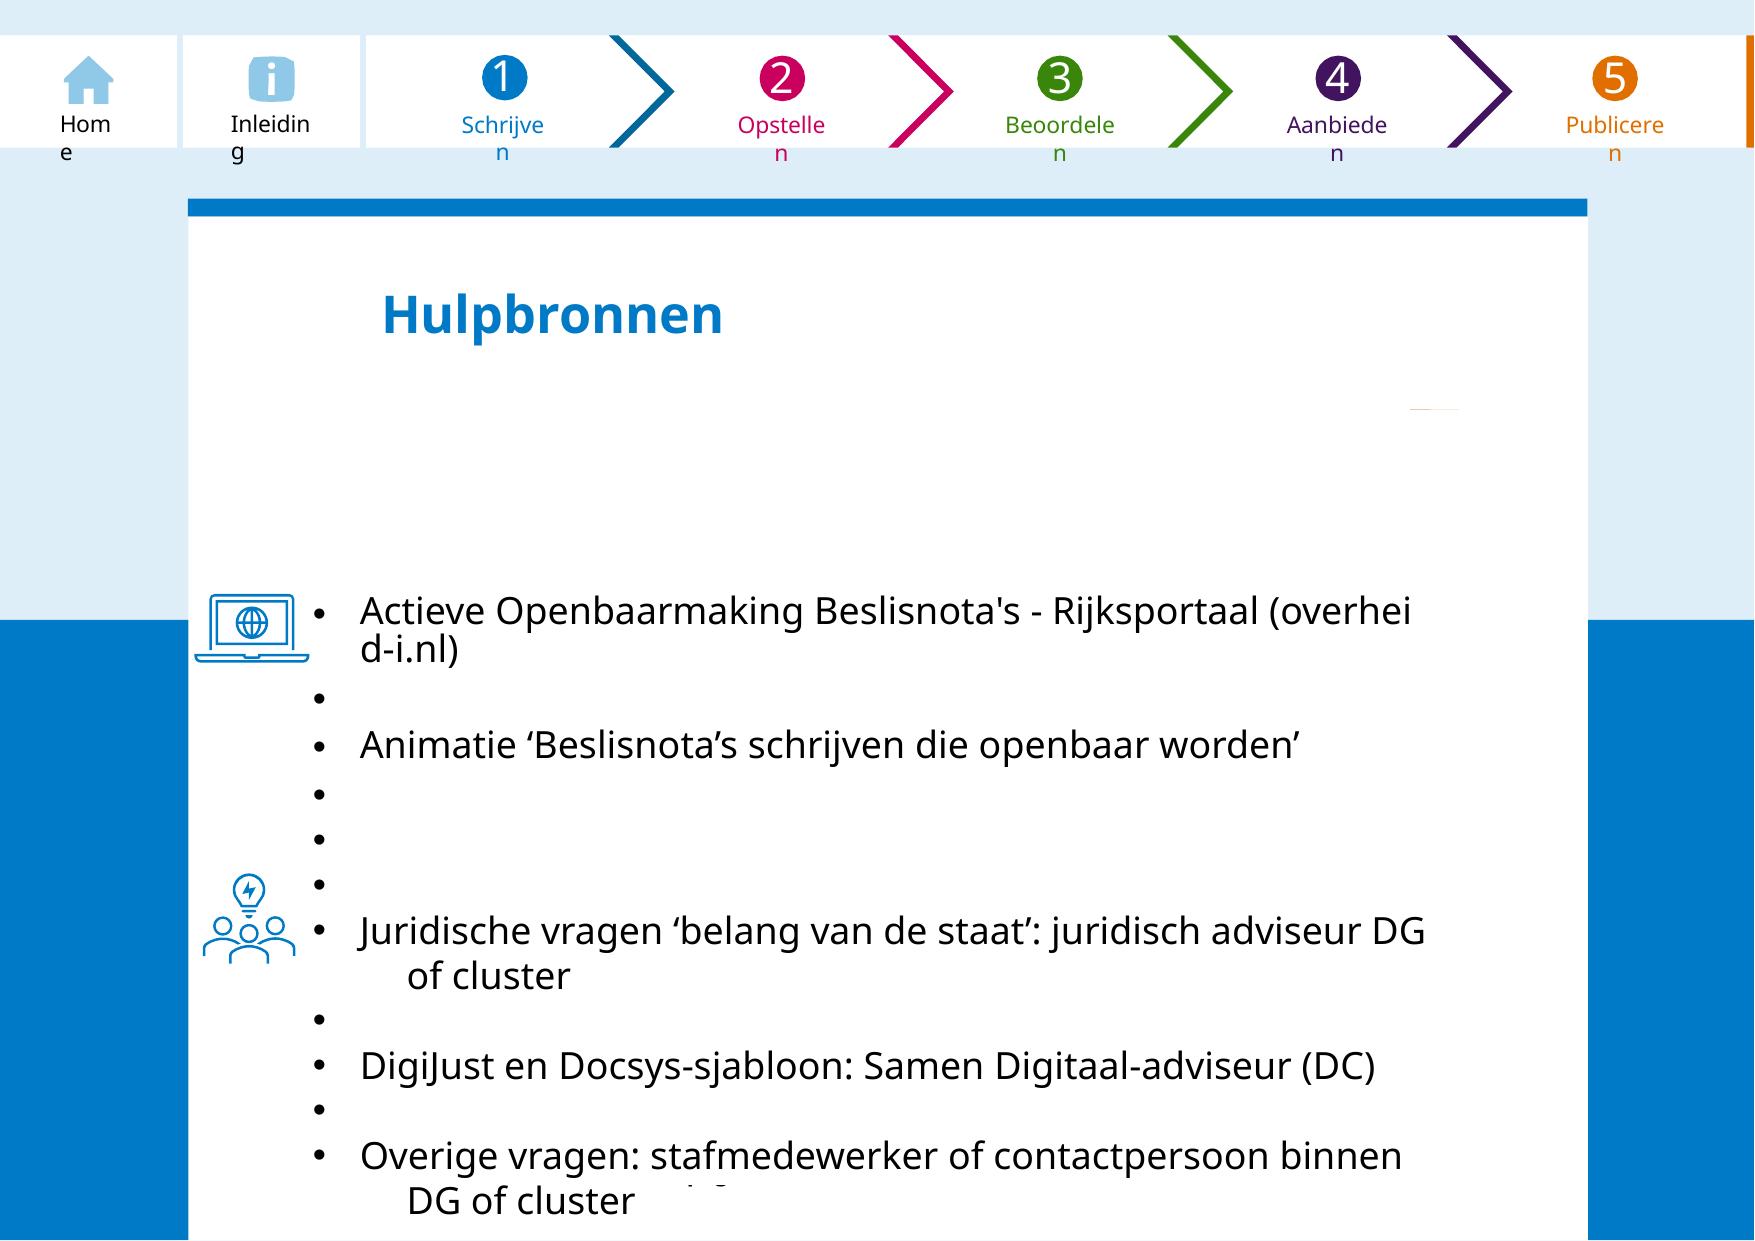

1
Schrijven
2
Opstellen
3
Beoordelen
5
Publiceren
4
Aanbieden
Inleiding
Home
5
Hulpbronnen
Actieve Openbaarmaking Beslisnota's - Rijksportaal (overheid-i.nl)
Animatie ‘Beslisnota’s schrijven die openbaar worden’
Juridische vragen ‘belang van de staat’: juridisch adviseur DG of cluster
DigiJust en Docsys-sjabloon: Samen Digitaal-adviseur (DC)
Overige vragen: stafmedewerker of contactpersoon binnen DG of cluster
< Vorige pagina